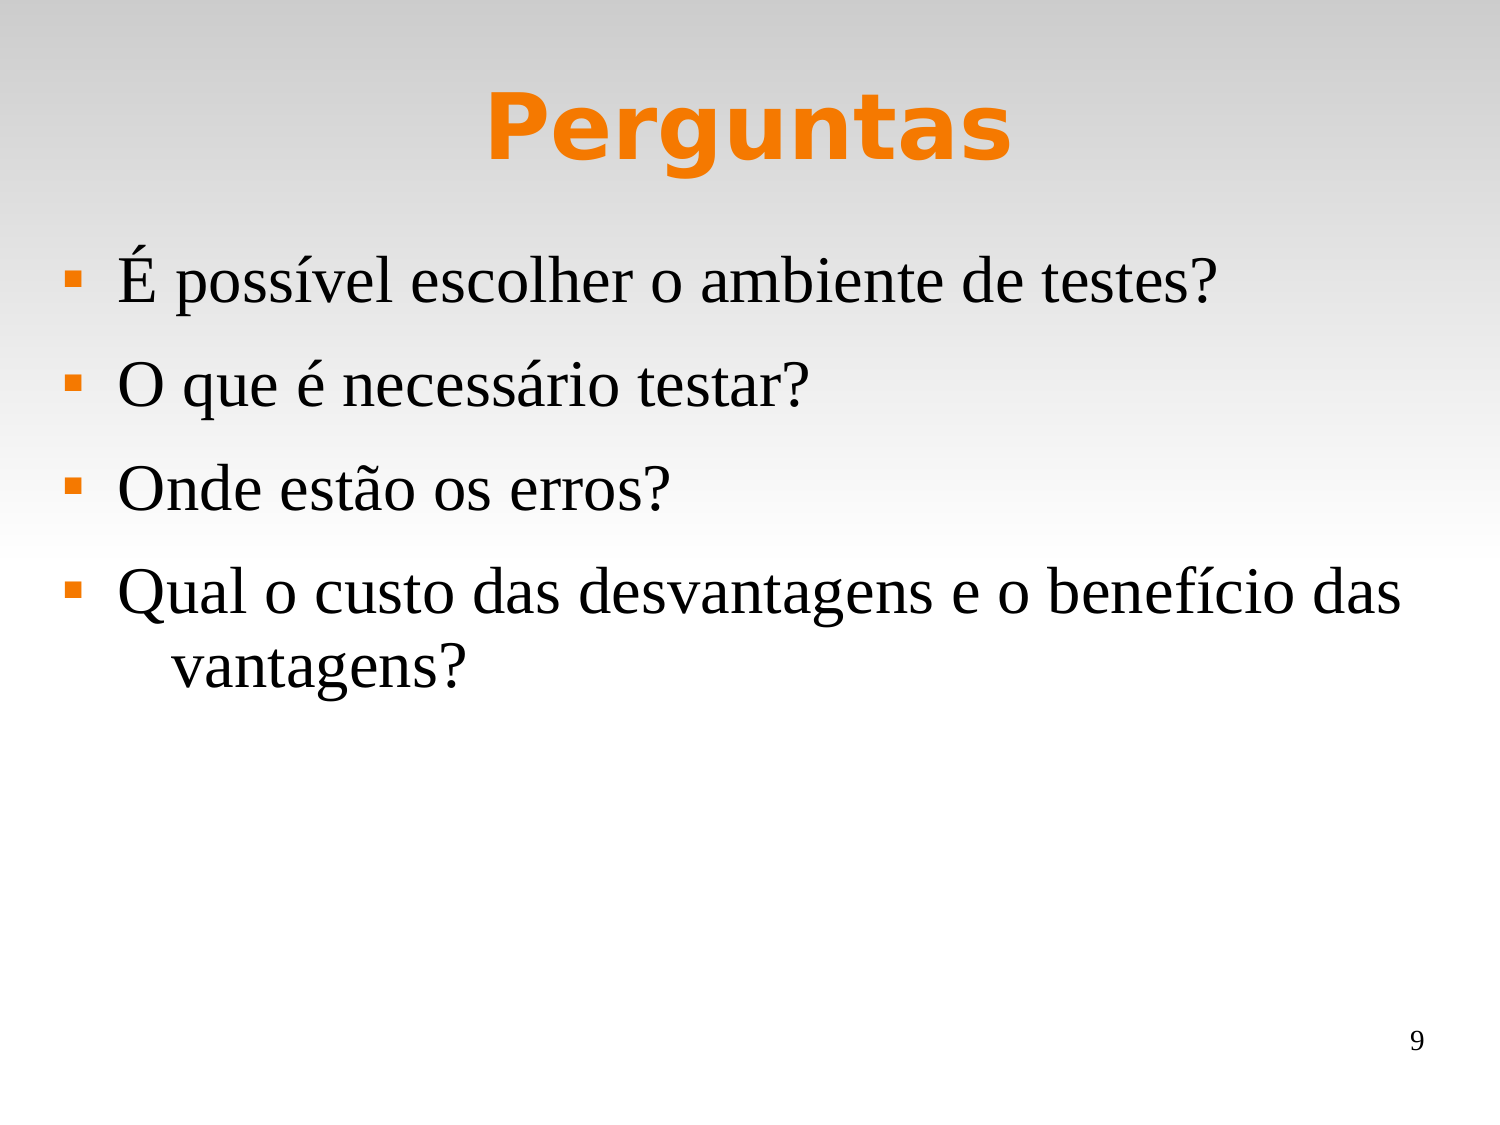

# Perguntas
É possível escolher o ambiente de testes?
O que é necessário testar?
Onde estão os erros?
Qual o custo das desvantagens e o benefício das vantagens?
9